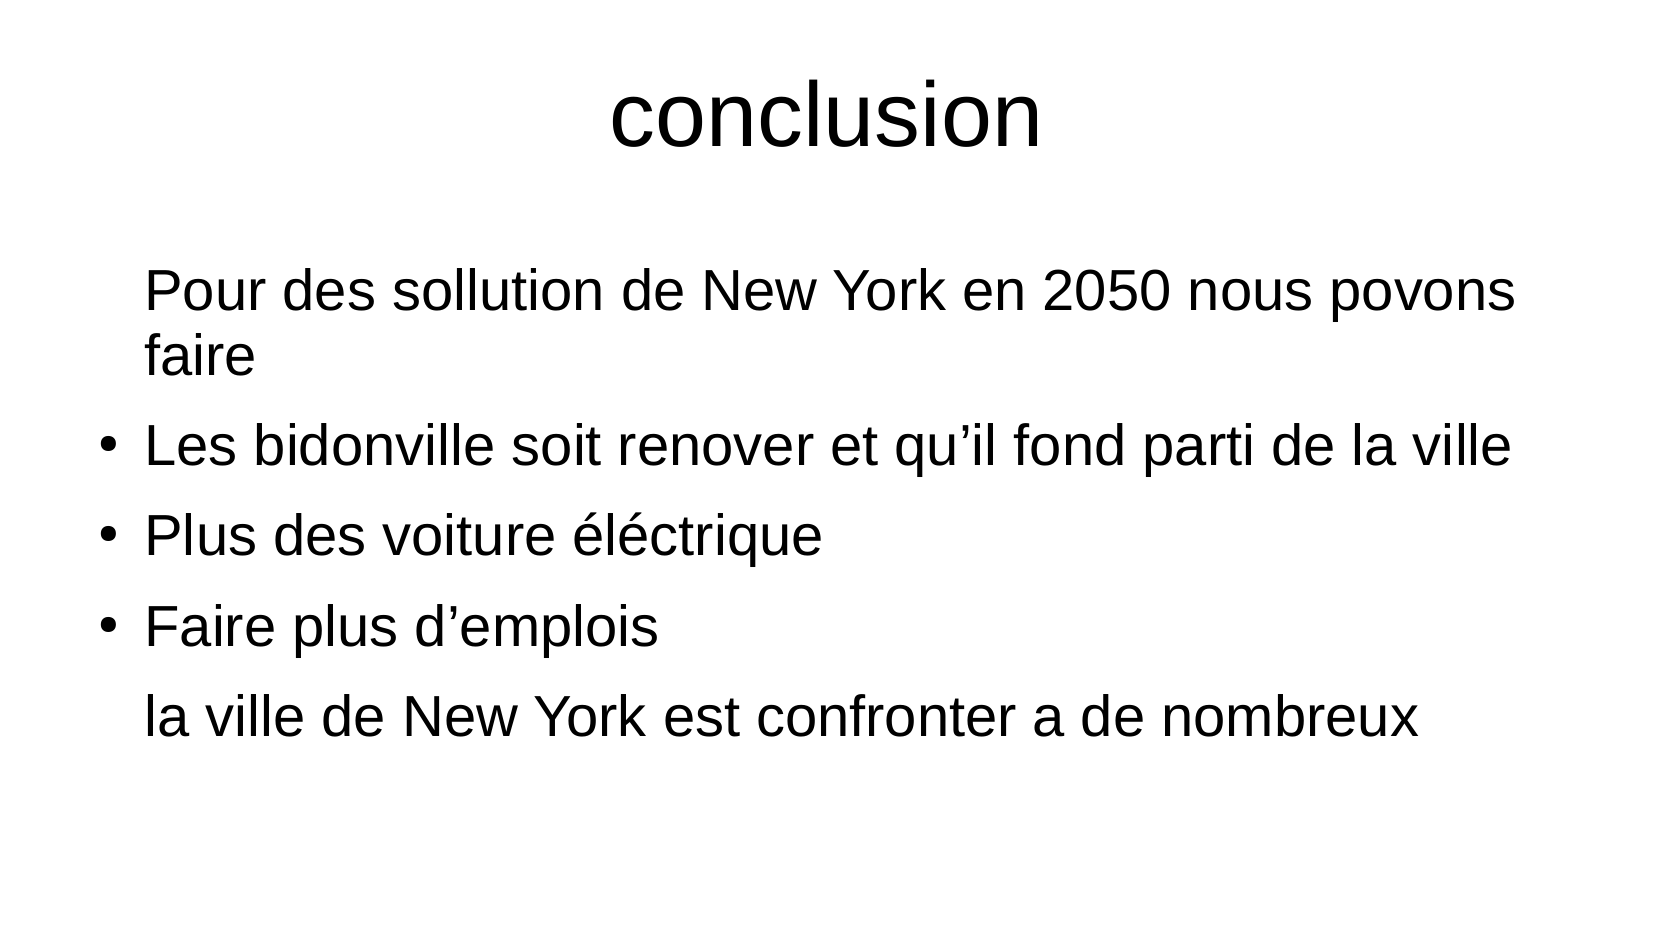

# conclusion
Pour des sollution de New York en 2050 nous povons faire
Les bidonville soit renover et qu’il fond parti de la ville
Plus des voiture éléctrique
Faire plus d’emplois
la ville de New York est confronter a de nombreux